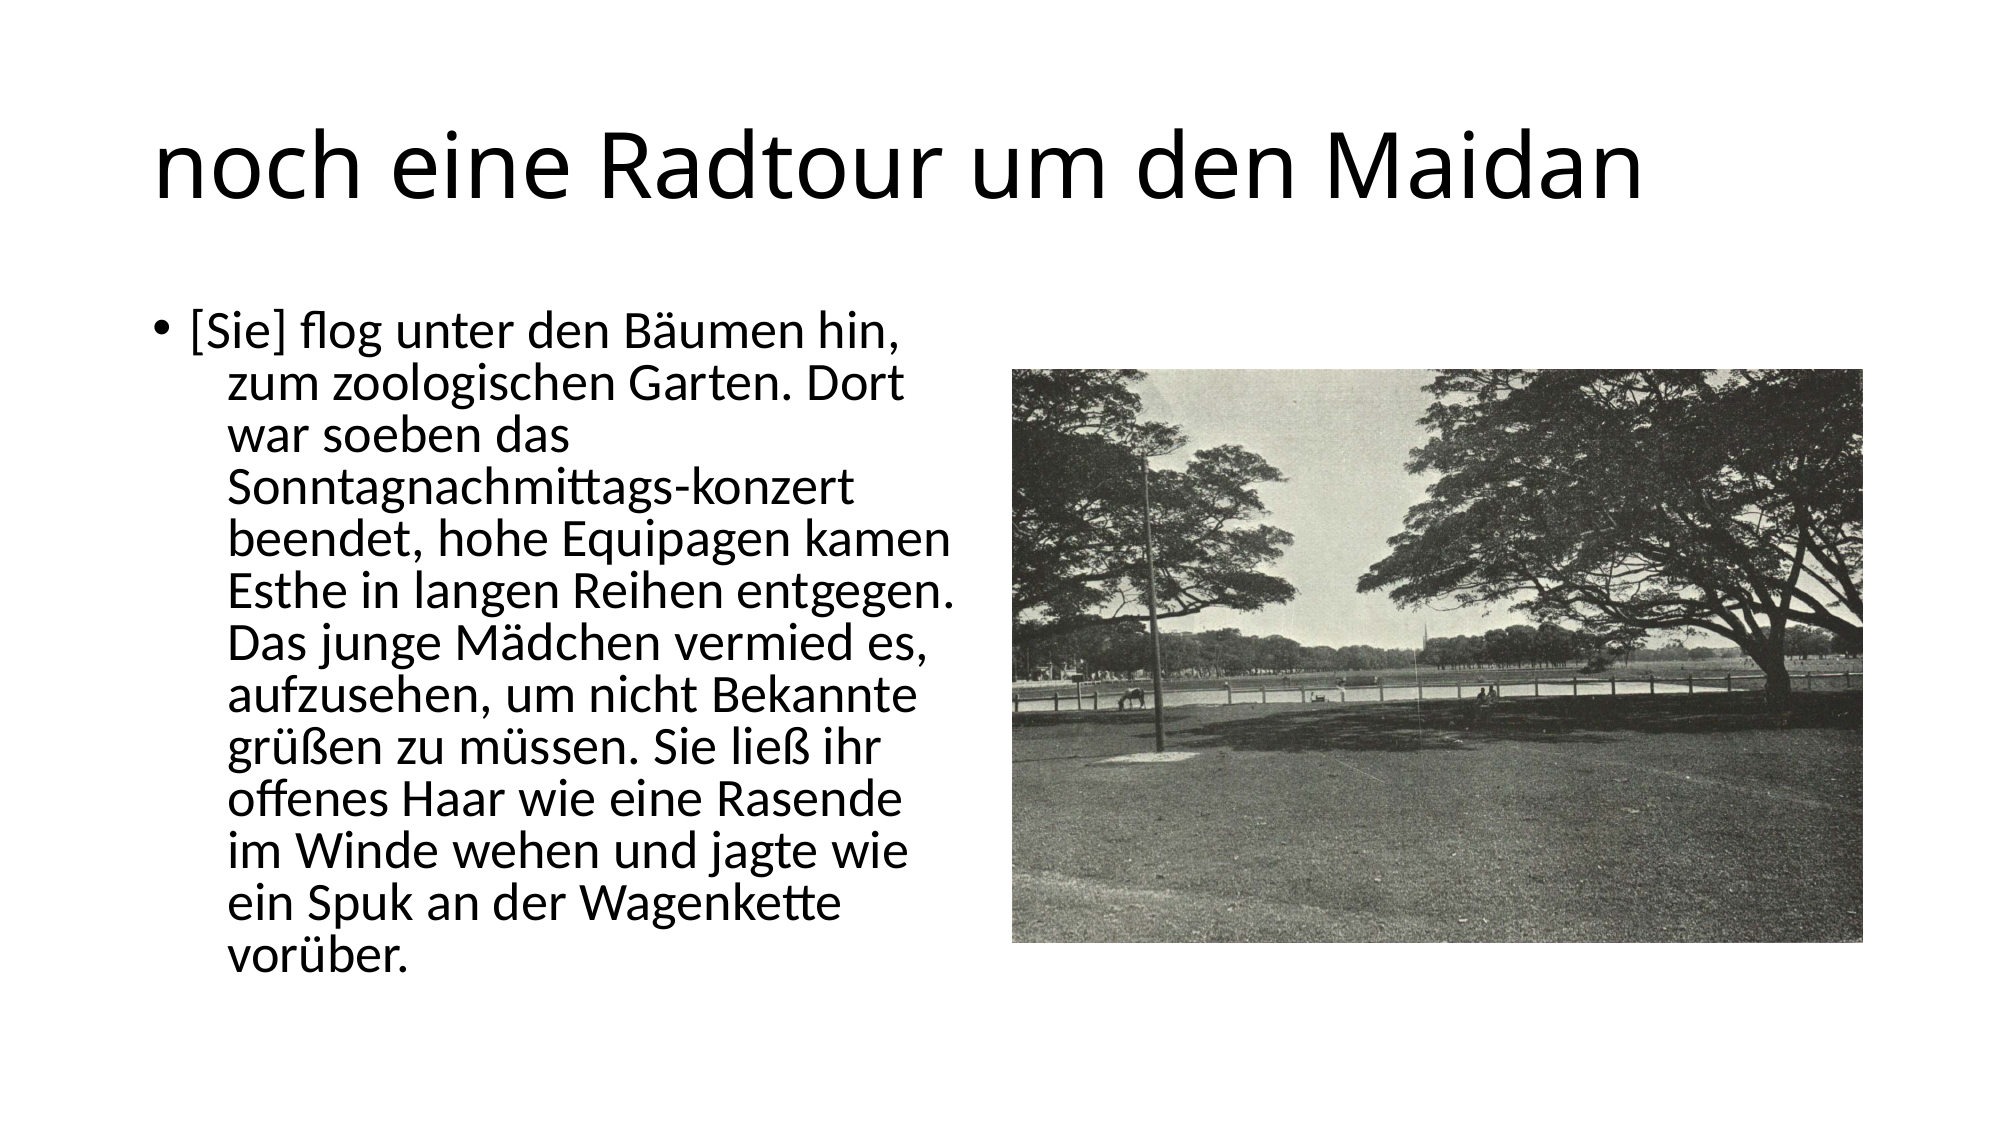

# noch eine Radtour um den Maidan
[Sie] flog unter den Bäumen hin, zum zoologischen Garten. Dort war soeben das Sonntagnachmittags-konzert beendet, hohe Equipagen kamen Esthe in langen Reihen entgegen. Das junge Mädchen vermied es, aufzusehen, um nicht Bekannte grüßen zu müssen. Sie ließ ihr offenes Haar wie eine Rasende im Winde wehen und jagte wie ein Spuk an der Wagenkette vorüber.